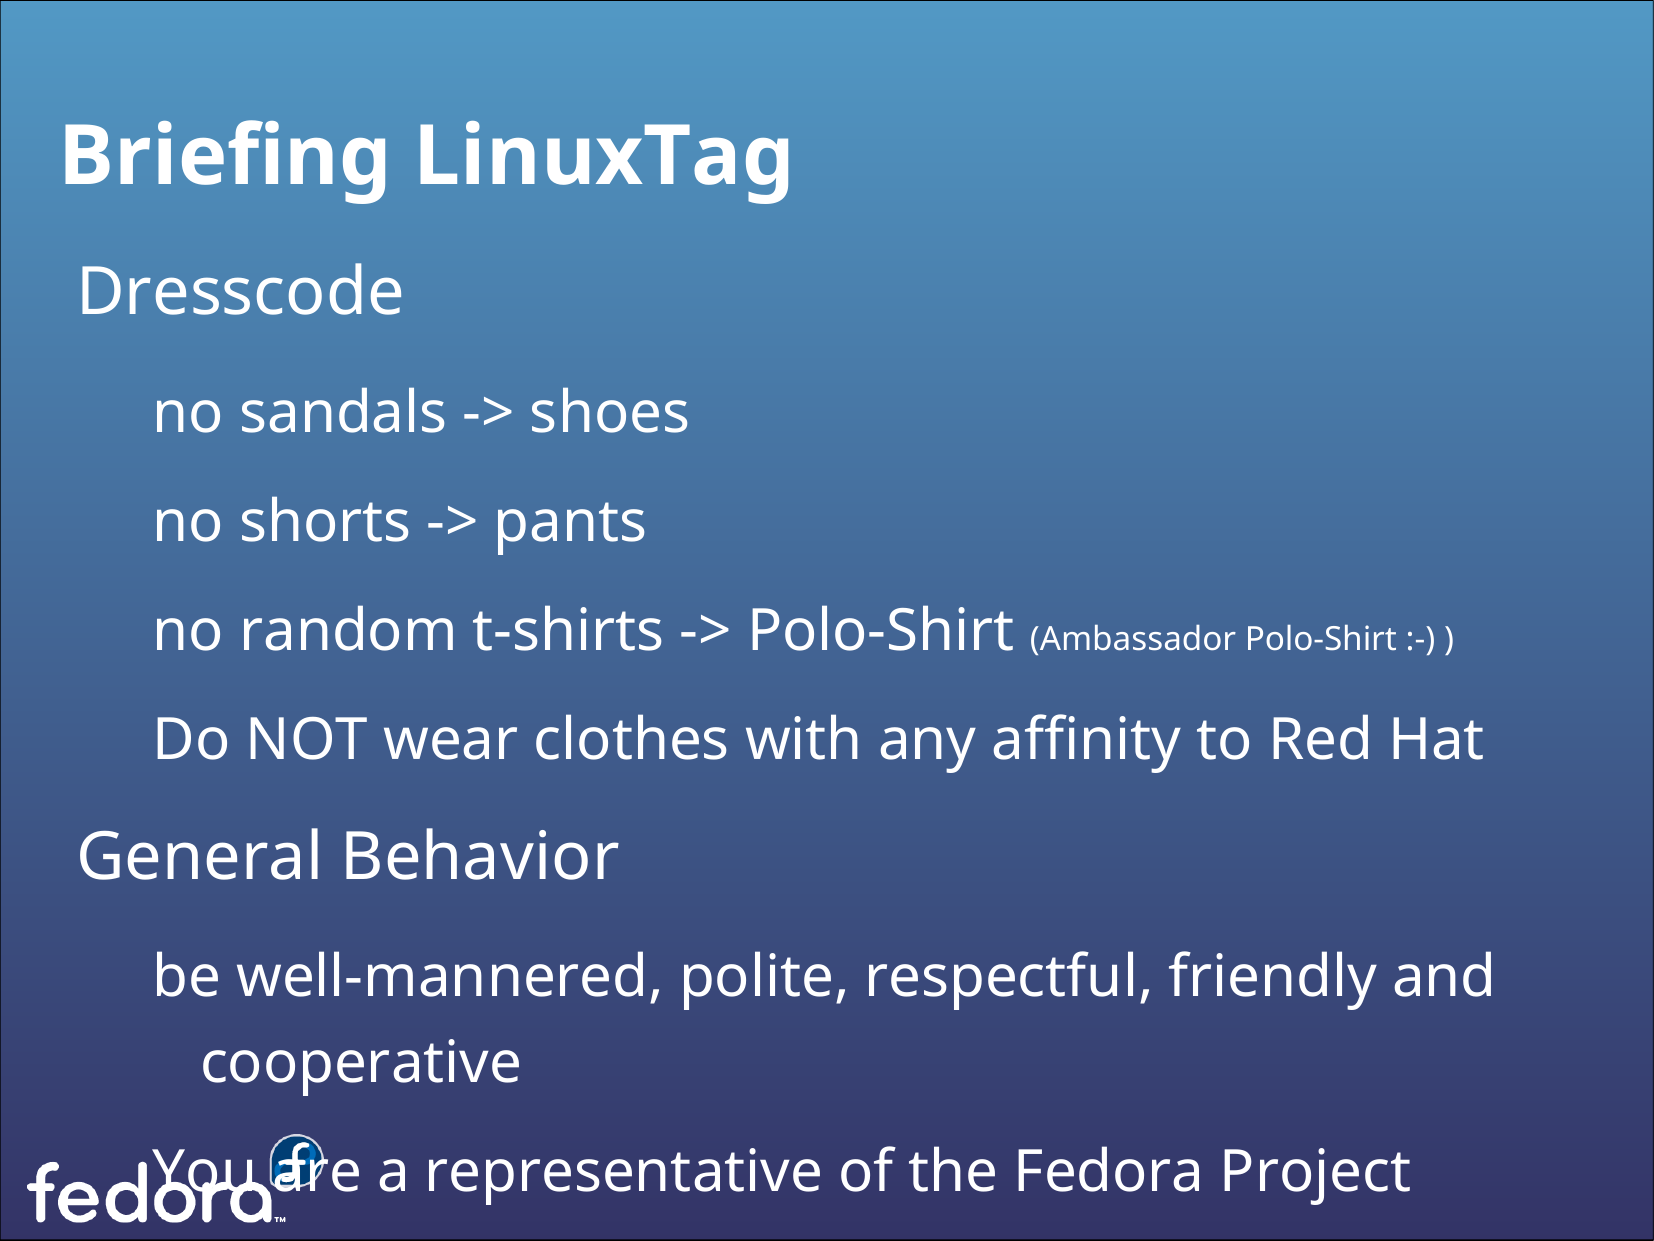

# Briefing LinuxTag
Dresscode
no sandals -> shoes
no shorts -> pants
no random t-shirts -> Polo-Shirt (Ambassador Polo-Shirt :-) )
Do NOT wear clothes with any affinity to Red Hat
General Behavior
be well-mannered, polite, respectful, friendly and 	cooperative
You are a representative of the Fedora Project